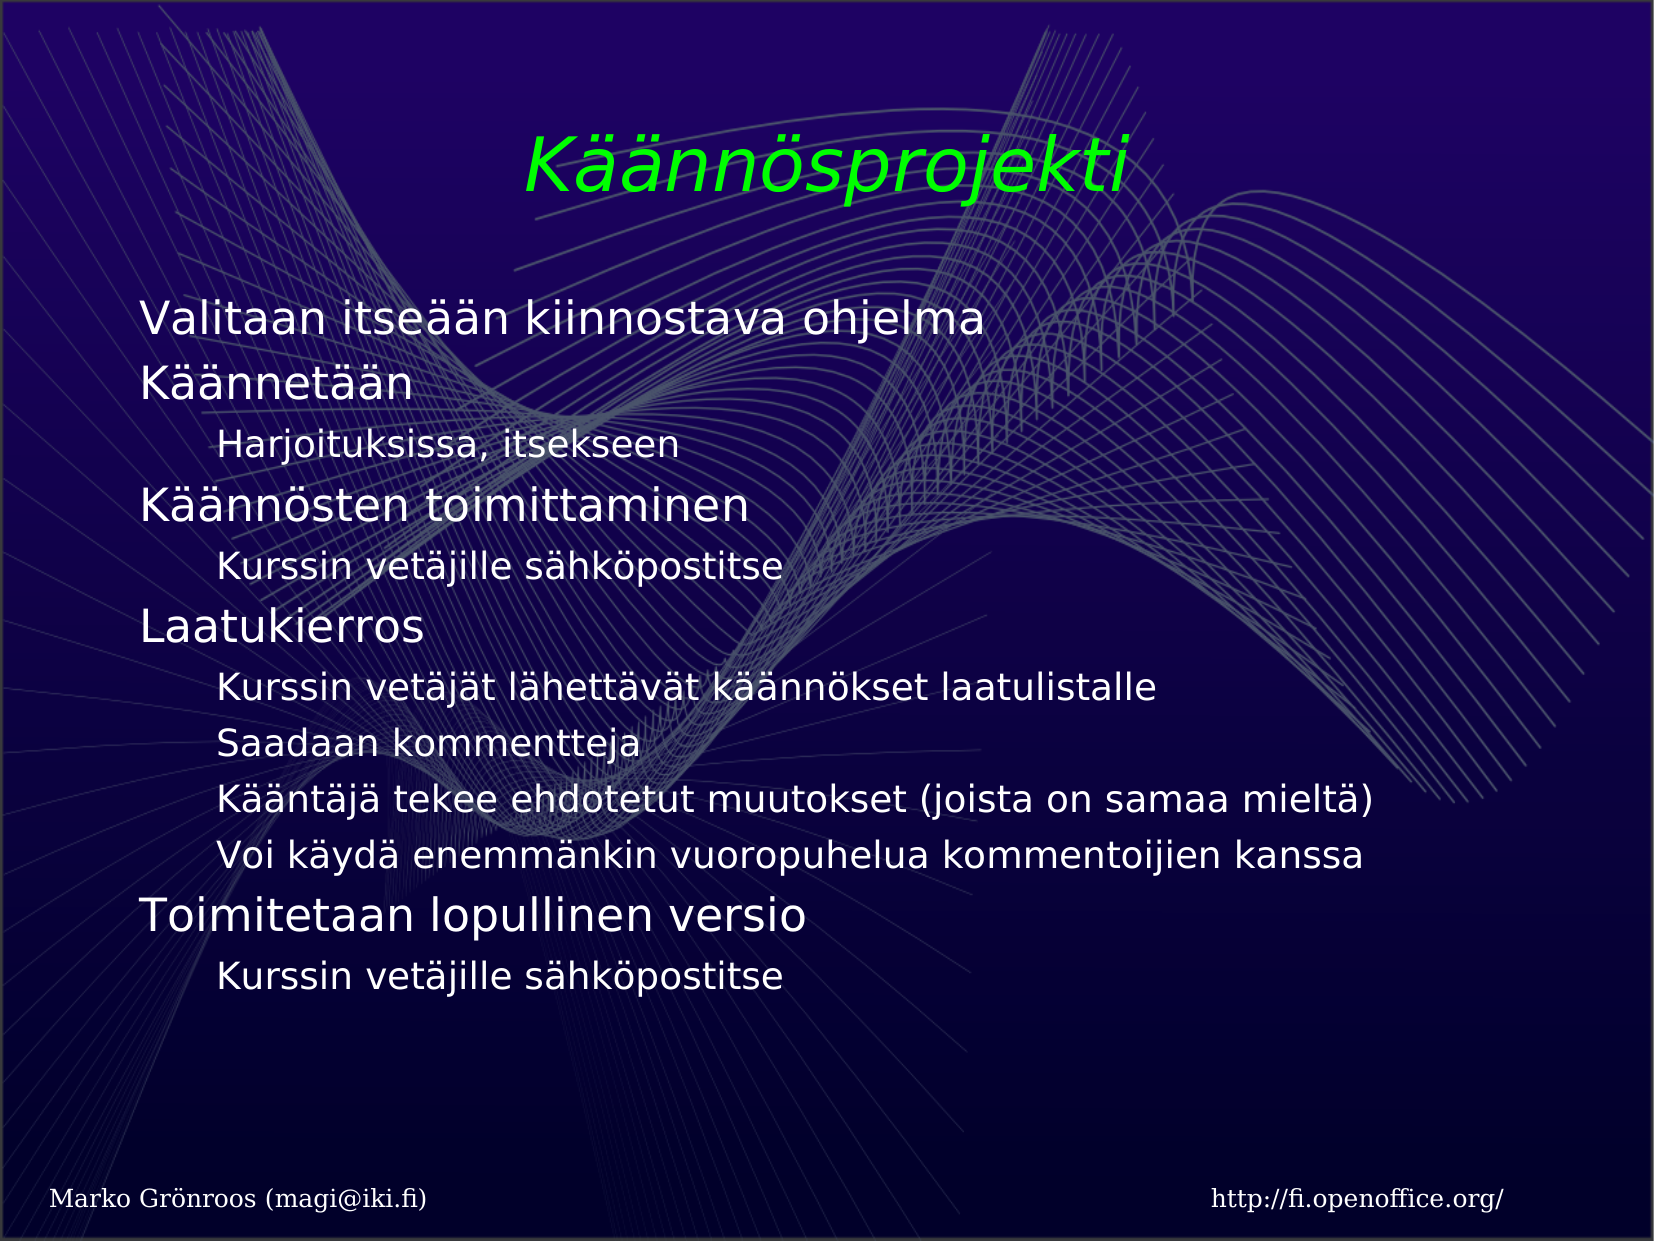

# Käännösprojekti
Valitaan itseään kiinnostava ohjelma
Käännetään
Harjoituksissa, itsekseen
Käännösten toimittaminen
Kurssin vetäjille sähköpostitse
Laatukierros
Kurssin vetäjät lähettävät käännökset laatulistalle
Saadaan kommentteja
Kääntäjä tekee ehdotetut muutokset (joista on samaa mieltä)
Voi käydä enemmänkin vuoropuhelua kommentoijien kanssa
Toimitetaan lopullinen versio
Kurssin vetäjille sähköpostitse